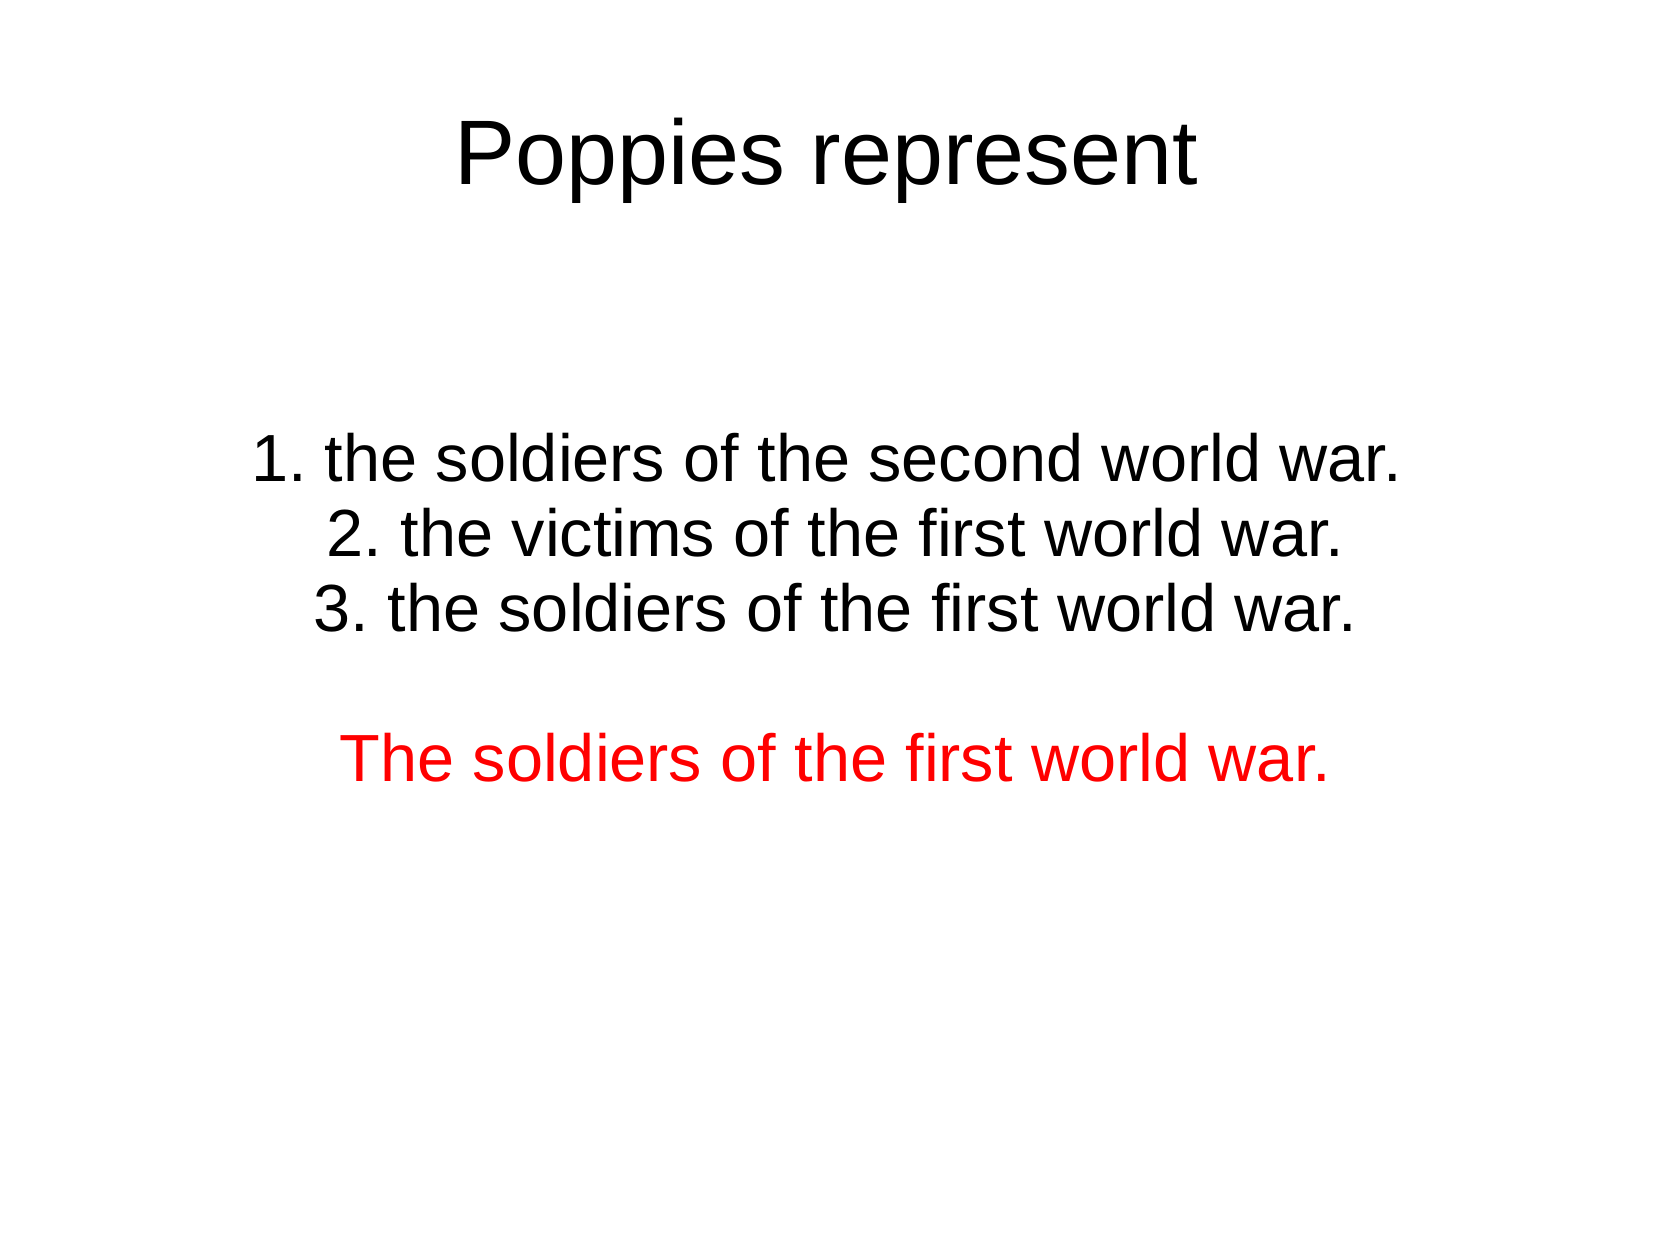

# Poppies represent
1. the soldiers of the second world war.
2. the victims of the first world war.
3. the soldiers of the first world war.
The soldiers of the first world war.